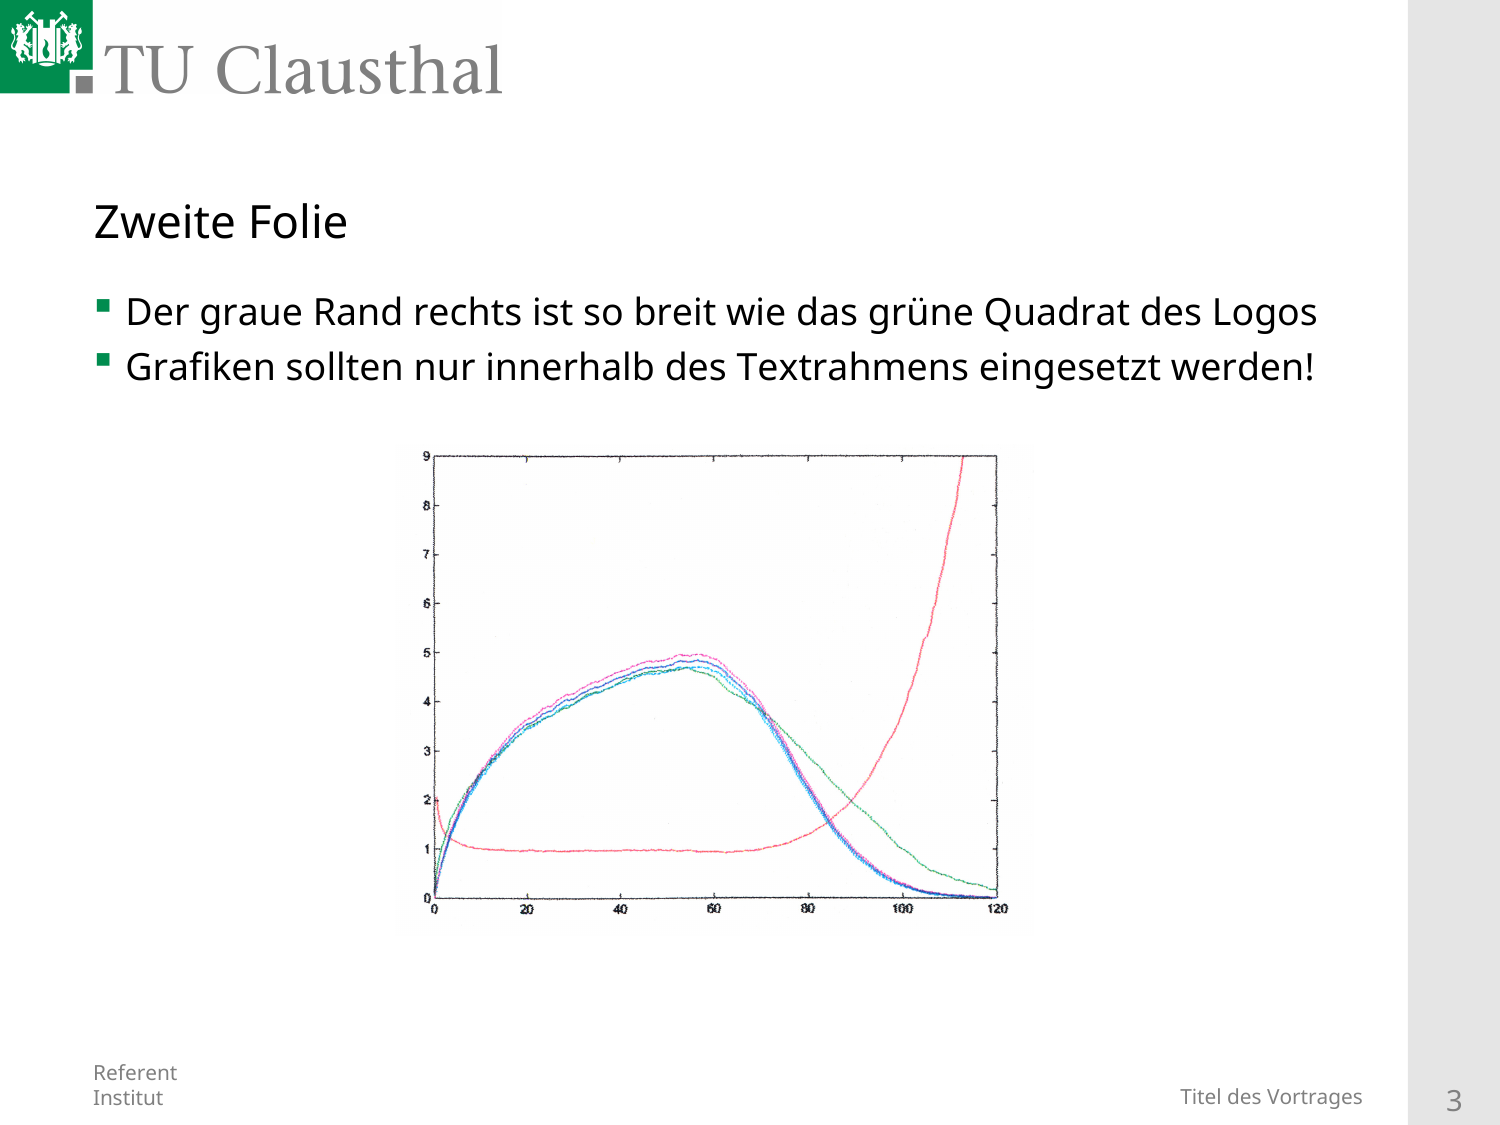

# Zweite Folie
Der graue Rand rechts ist so breit wie das grüne Quadrat des Logos
Grafiken sollten nur innerhalb des Textrahmens eingesetzt werden!